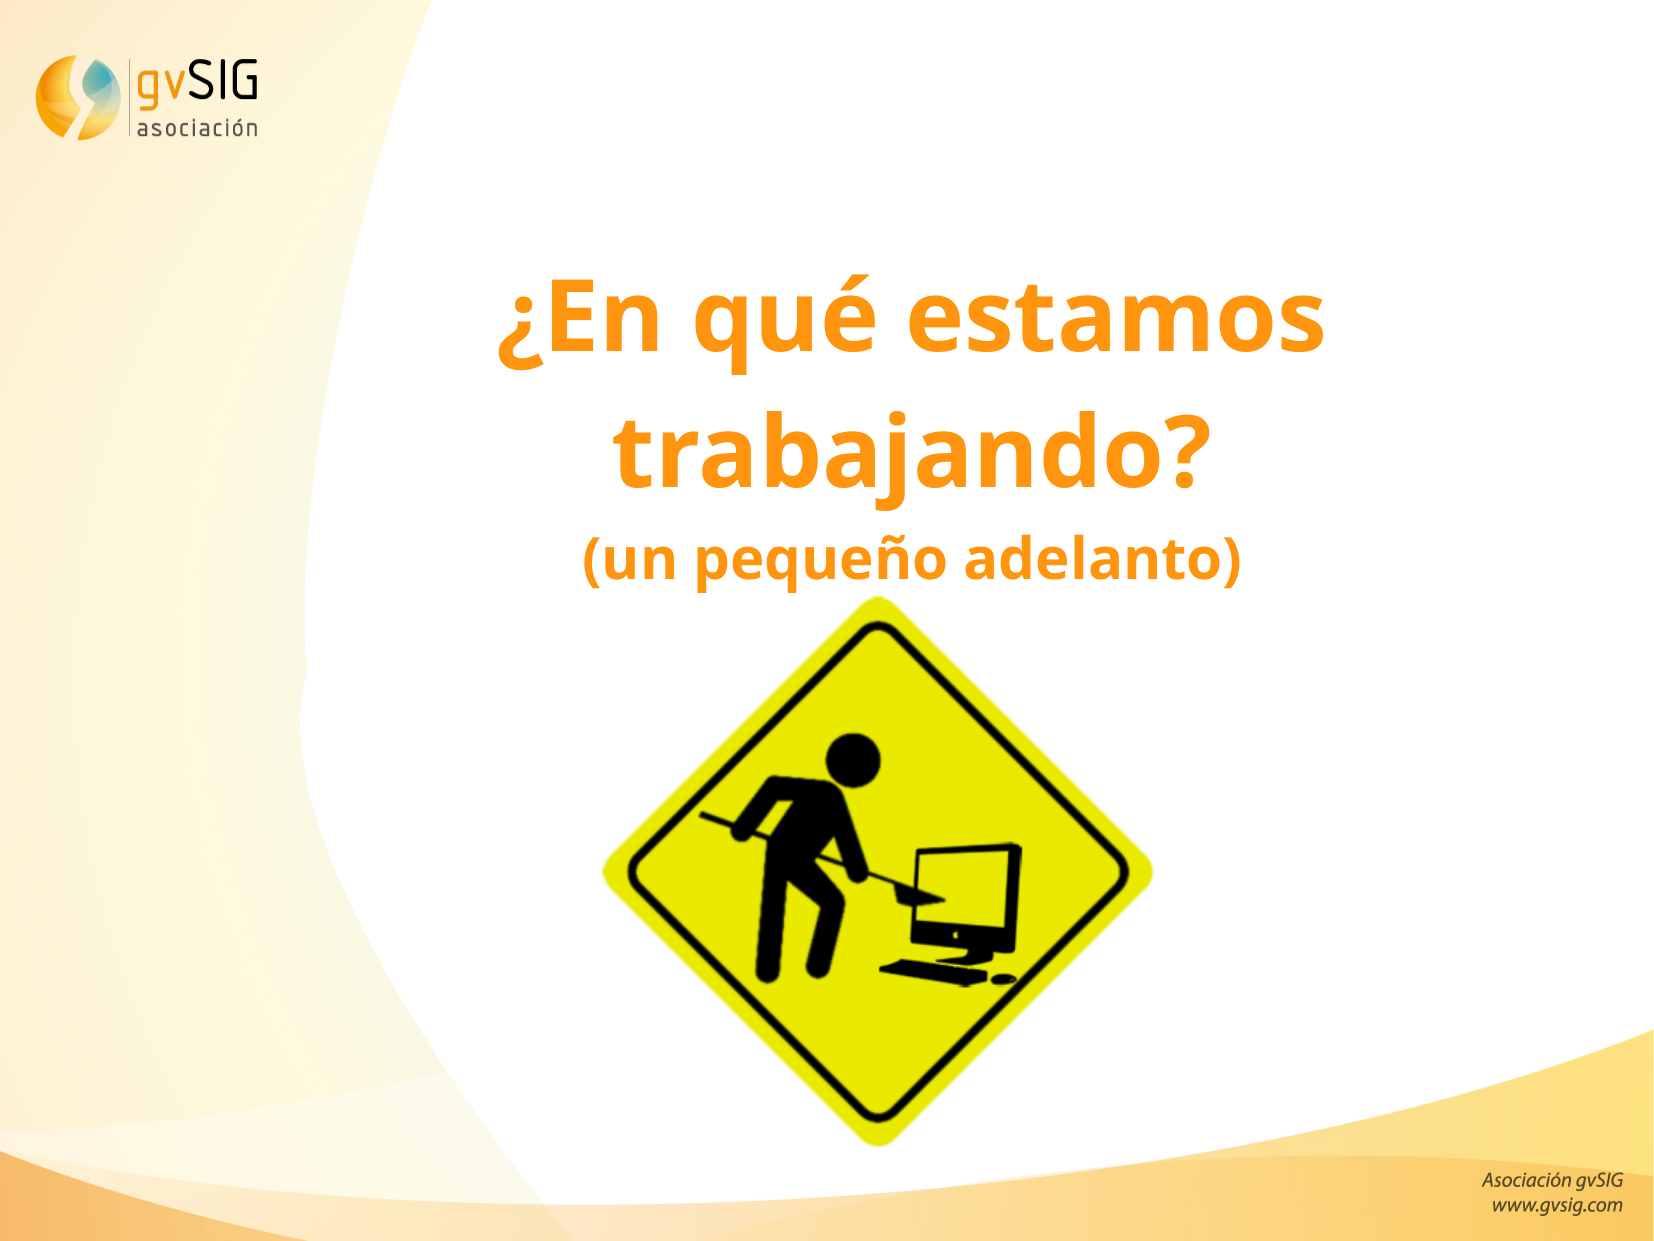

# ¿En qué estamos trabajando? (un pequeño adelanto)